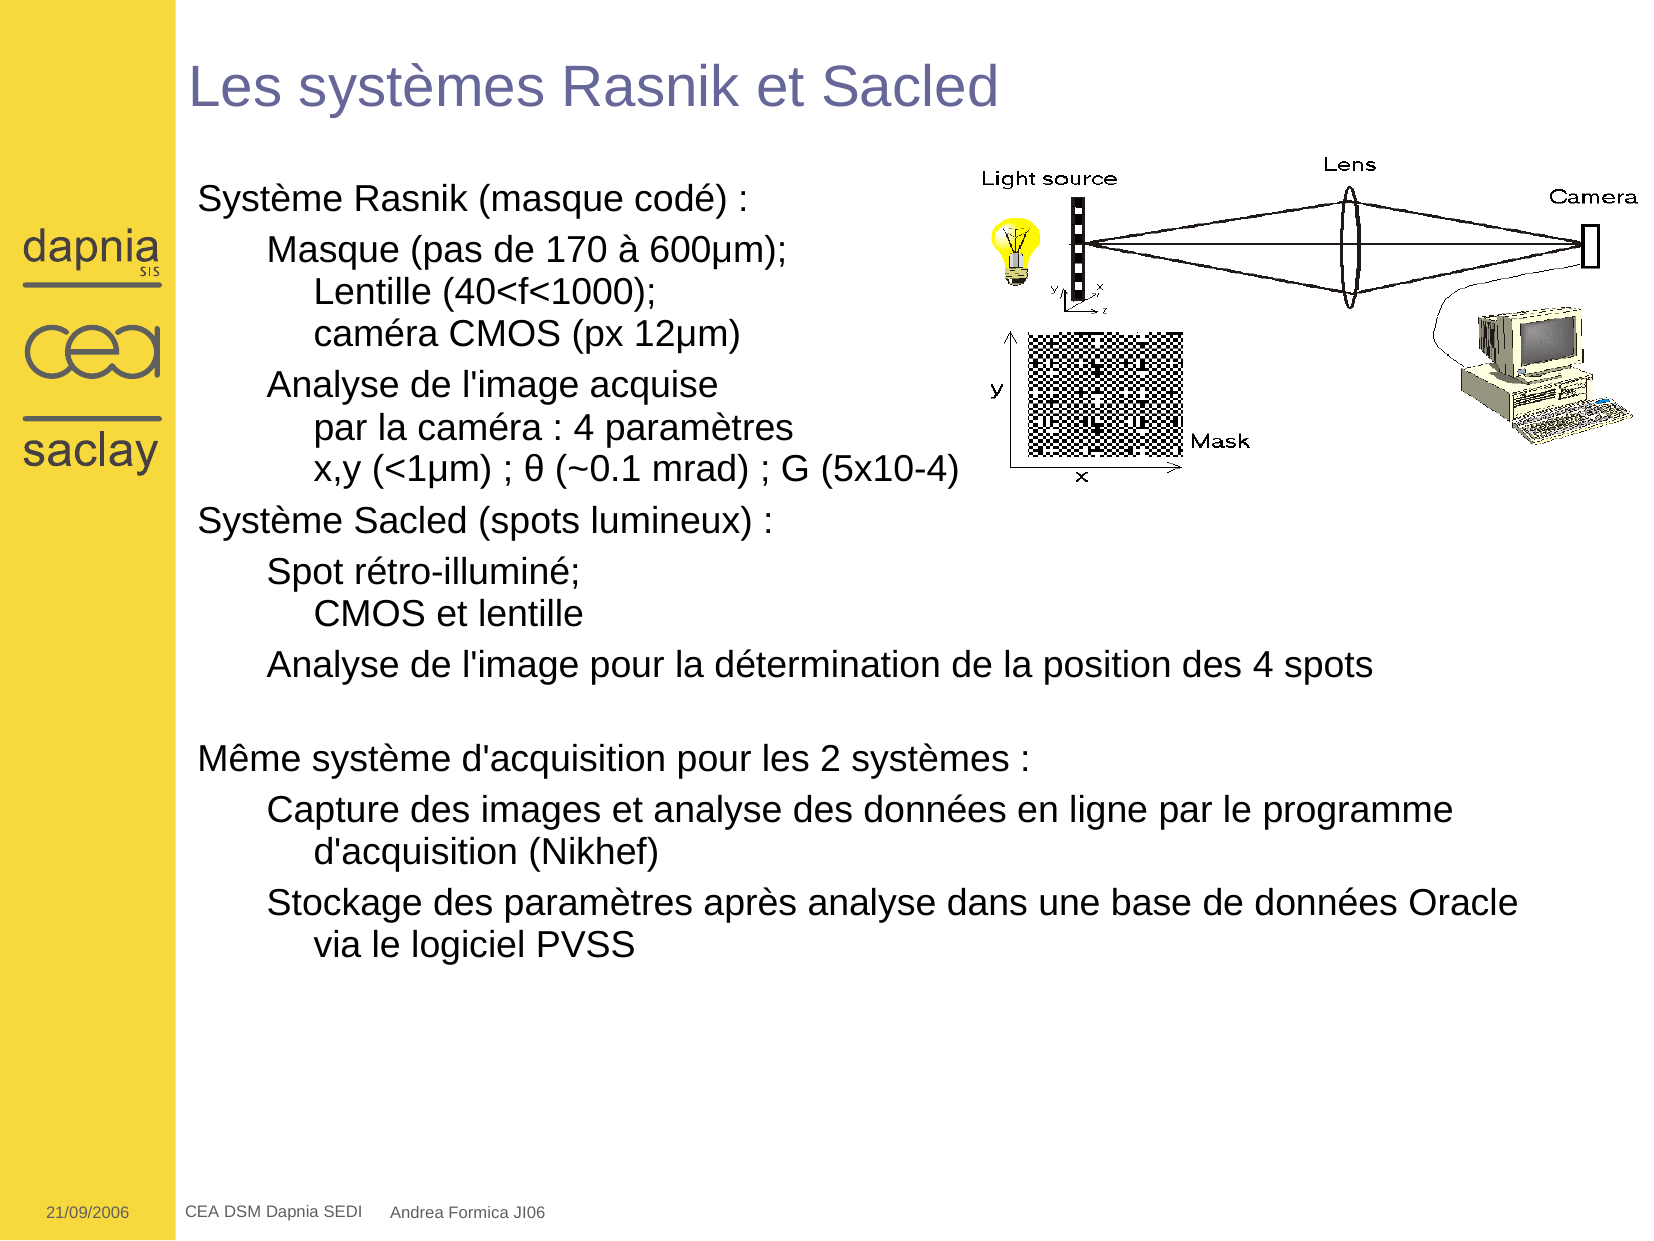

Les systèmes Rasnik et Sacled
# Système Rasnik (masque codé) :
Masque (pas de 170 à 600μm);
Lentille (40<f<1000);
caméra CMOS (px 12μm)
Analyse de l'image acquise
par la caméra : 4 paramètres
x,y (<1μm) ; θ (~0.1 mrad) ; G (5x10-4)
Système Sacled (spots lumineux) :
Spot rétro-illuminé;
CMOS et lentille
Analyse de l'image pour la détermination de la position des 4 spots
Même système d'acquisition pour les 2 systèmes :
Capture des images et analyse des données en ligne par le programme d'acquisition (Nikhef)
Stockage des paramètres après analyse dans une base de données Oracle via le logiciel PVSS
21/09/2006
Andrea Formica JI06